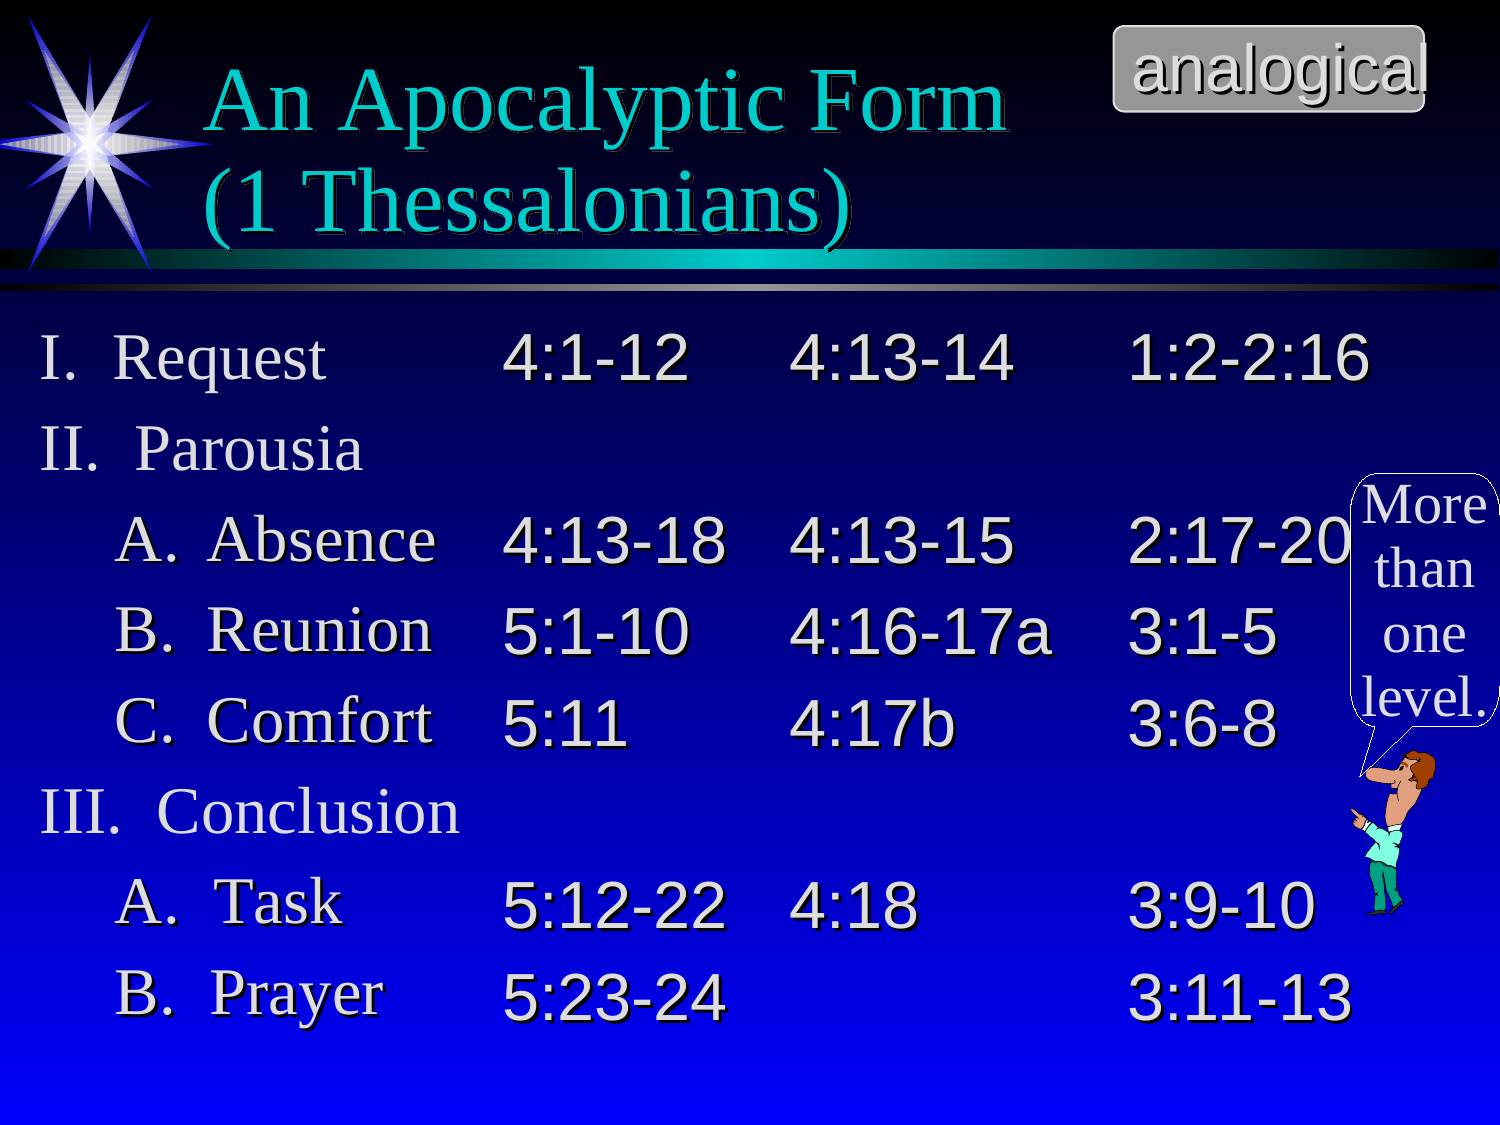

analogical
# An Apocalyptic Form (1 Thessalonians)
I. Request
II. Parousia
A.	 Absence
B.	 Reunion
C.	 Comfort
III. Conclusion
A. Task
B. Prayer
4:1-12
4:13-18
5:1-10
5:11
5:12-22
5:23-24
4:13-14
4:13-15
4:16-17a
4:17b
4:18
1:2-2:16
2:17-20
3:1-5
3:6-8
3:9-10
3:11-13
More
than
one
level.